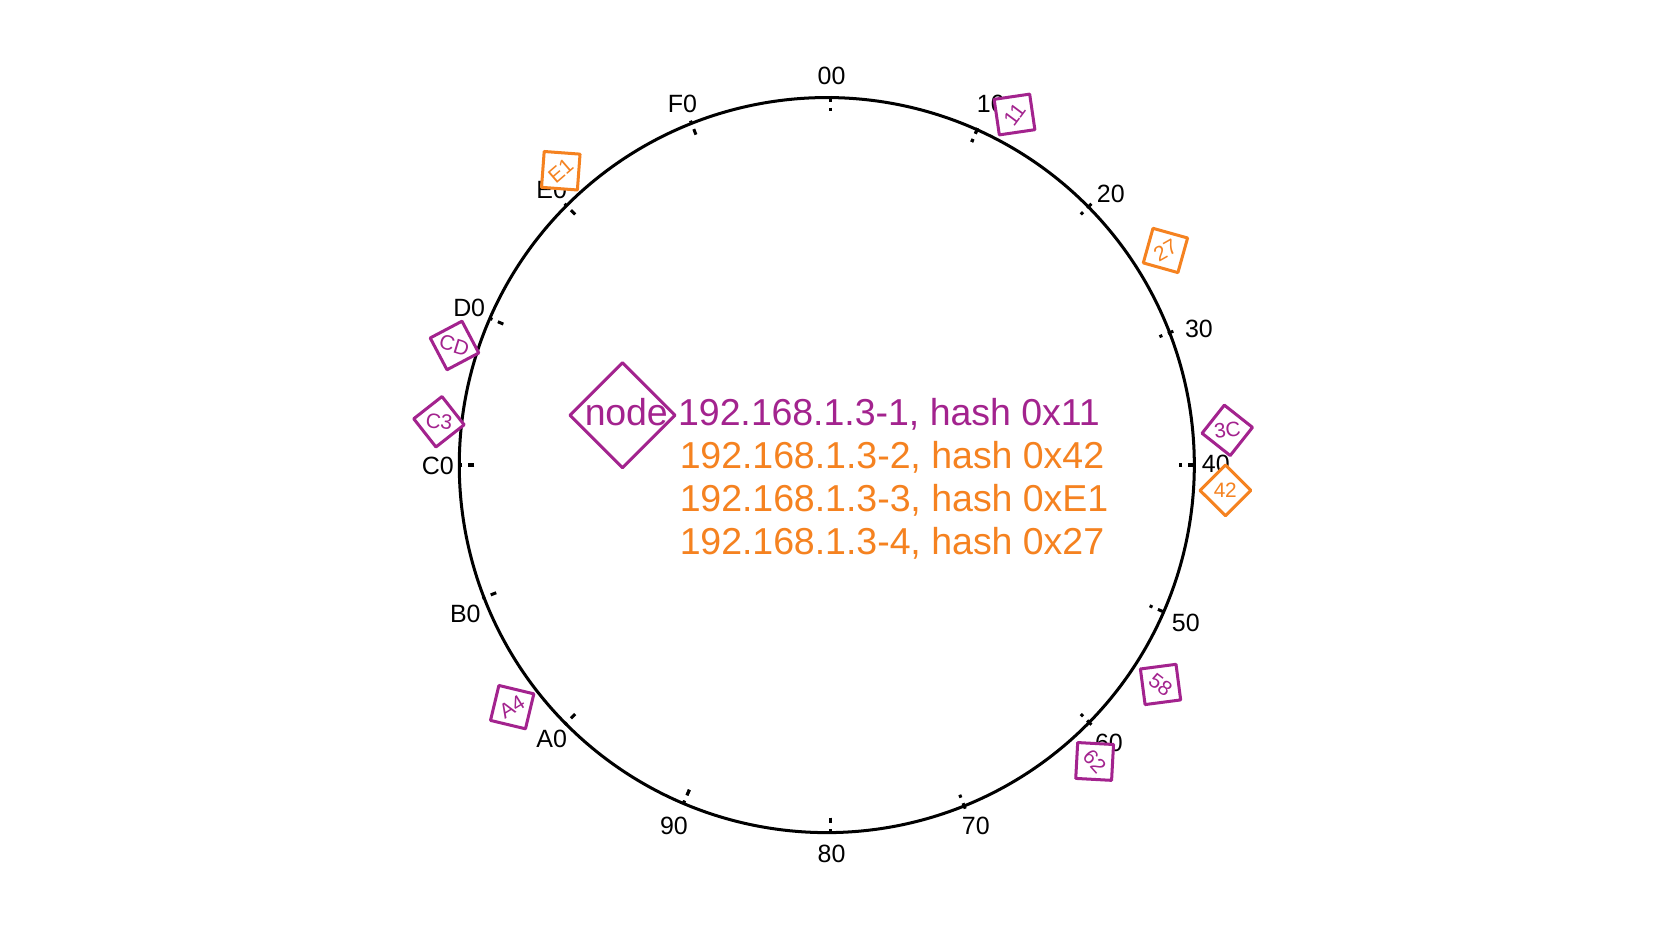

00
F0
10
E0
20
D0
30
40
C0
B0
50
A0
60
90
70
80
11
E1
27
CD
node 192.168.1.3-1, hash 0x11
C3
3C
192.168.1.3-2, hash 0x42
42
192.168.1.3-3, hash 0xE1
192.168.1.3-4, hash 0x27
58
A4
62